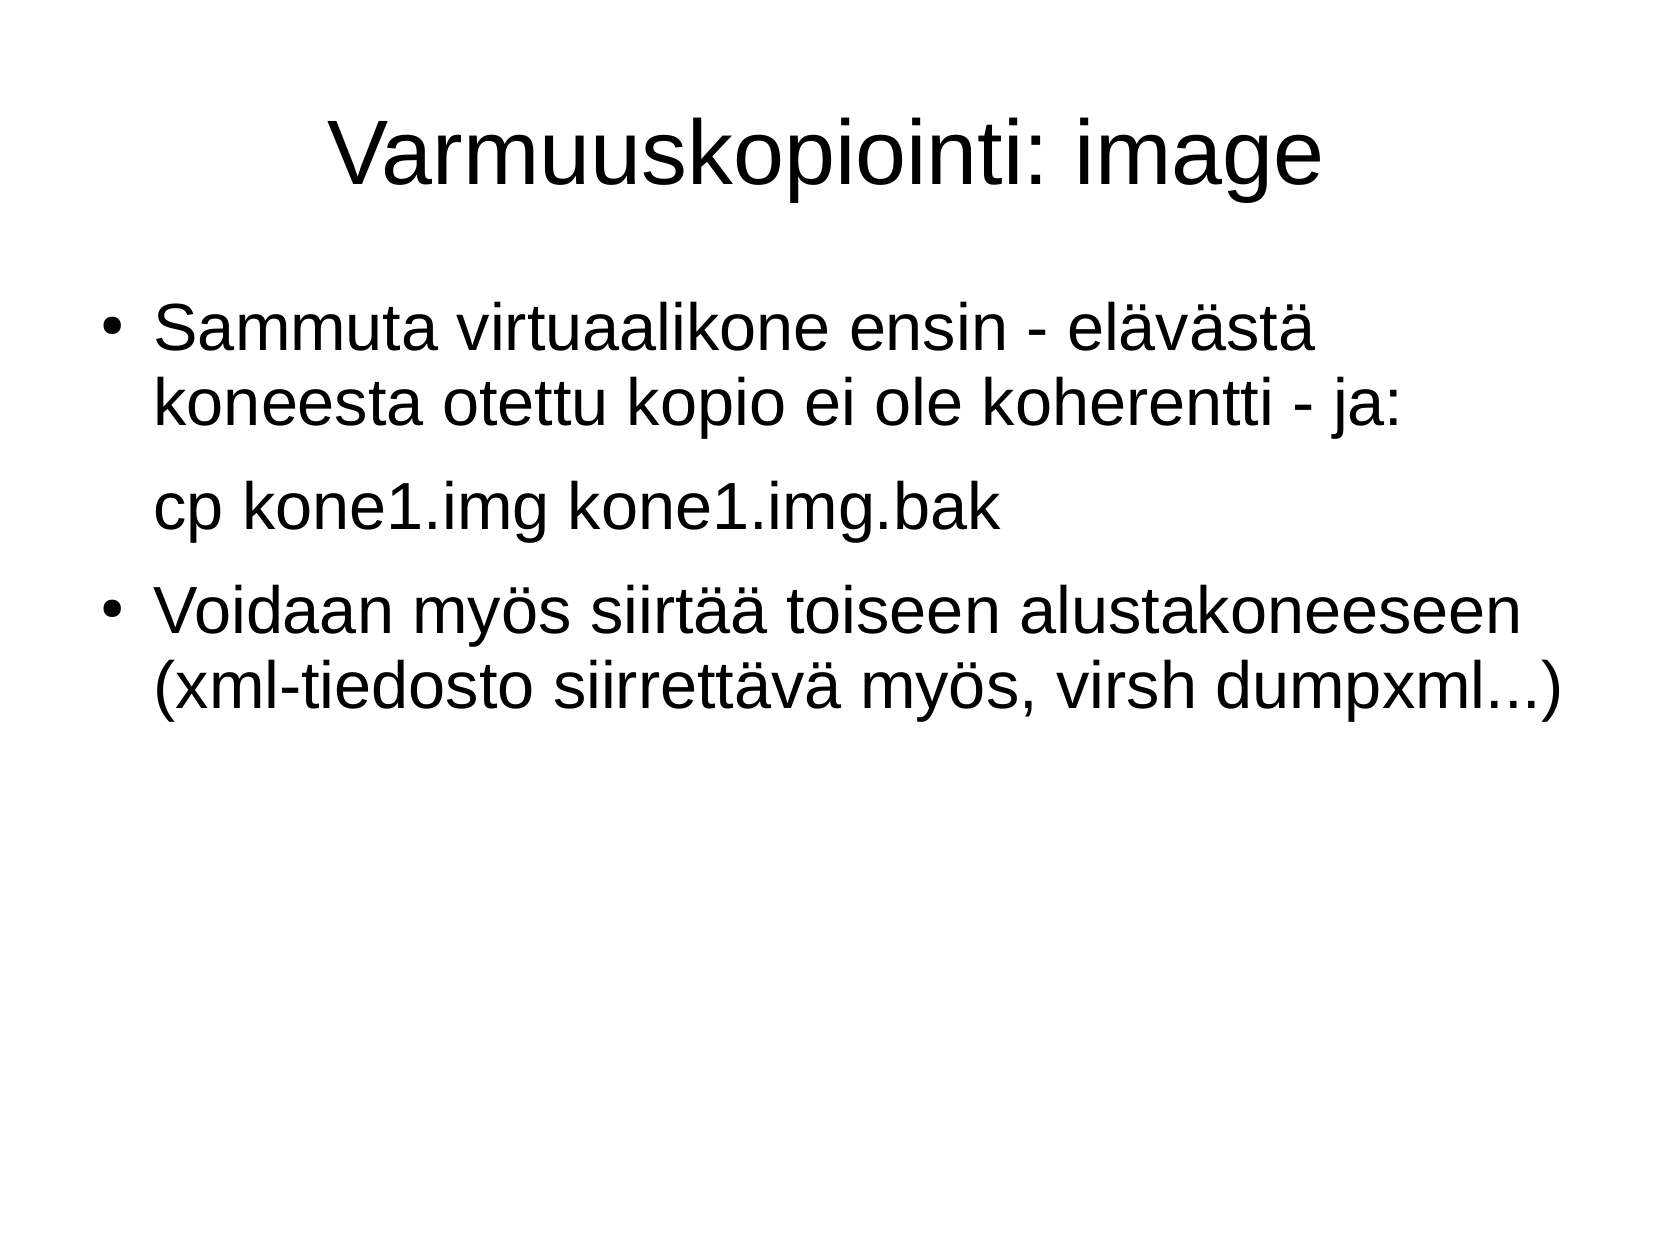

# Varmuuskopiointi: image
Sammuta virtuaalikone ensin - elävästä koneesta otettu kopio ei ole koherentti - ja:
cp kone1.img kone1.img.bak
Voidaan myös siirtää toiseen alustakoneeseen (xml-tiedosto siirrettävä myös, virsh dumpxml...)